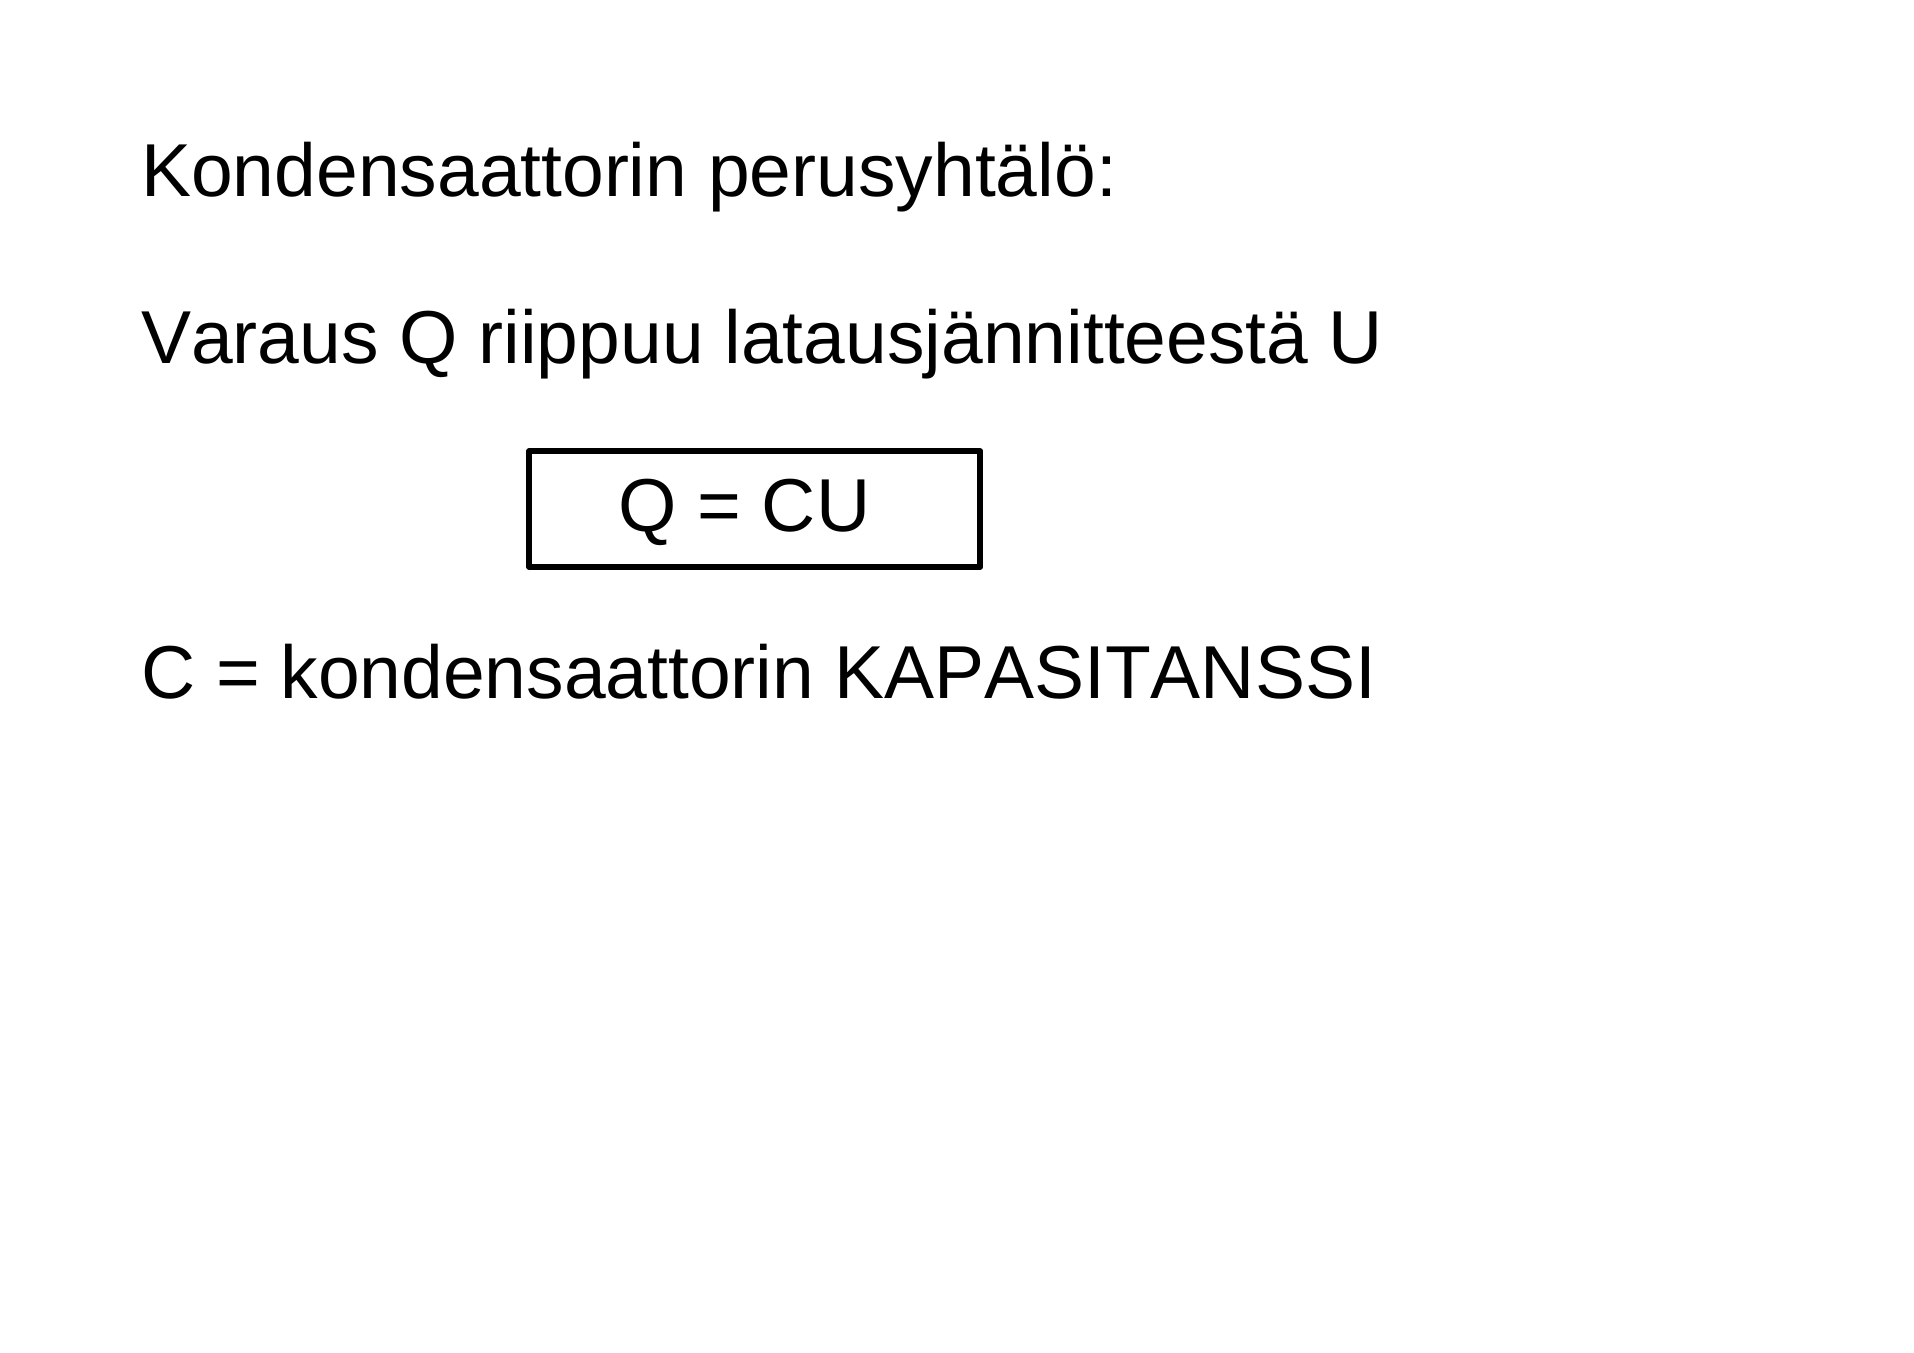

Kondensaattorin perusyhtälö:
Varaus Q riippuu latausjännitteestä U
 Q = CU
C = kondensaattorin KAPASITANSSI